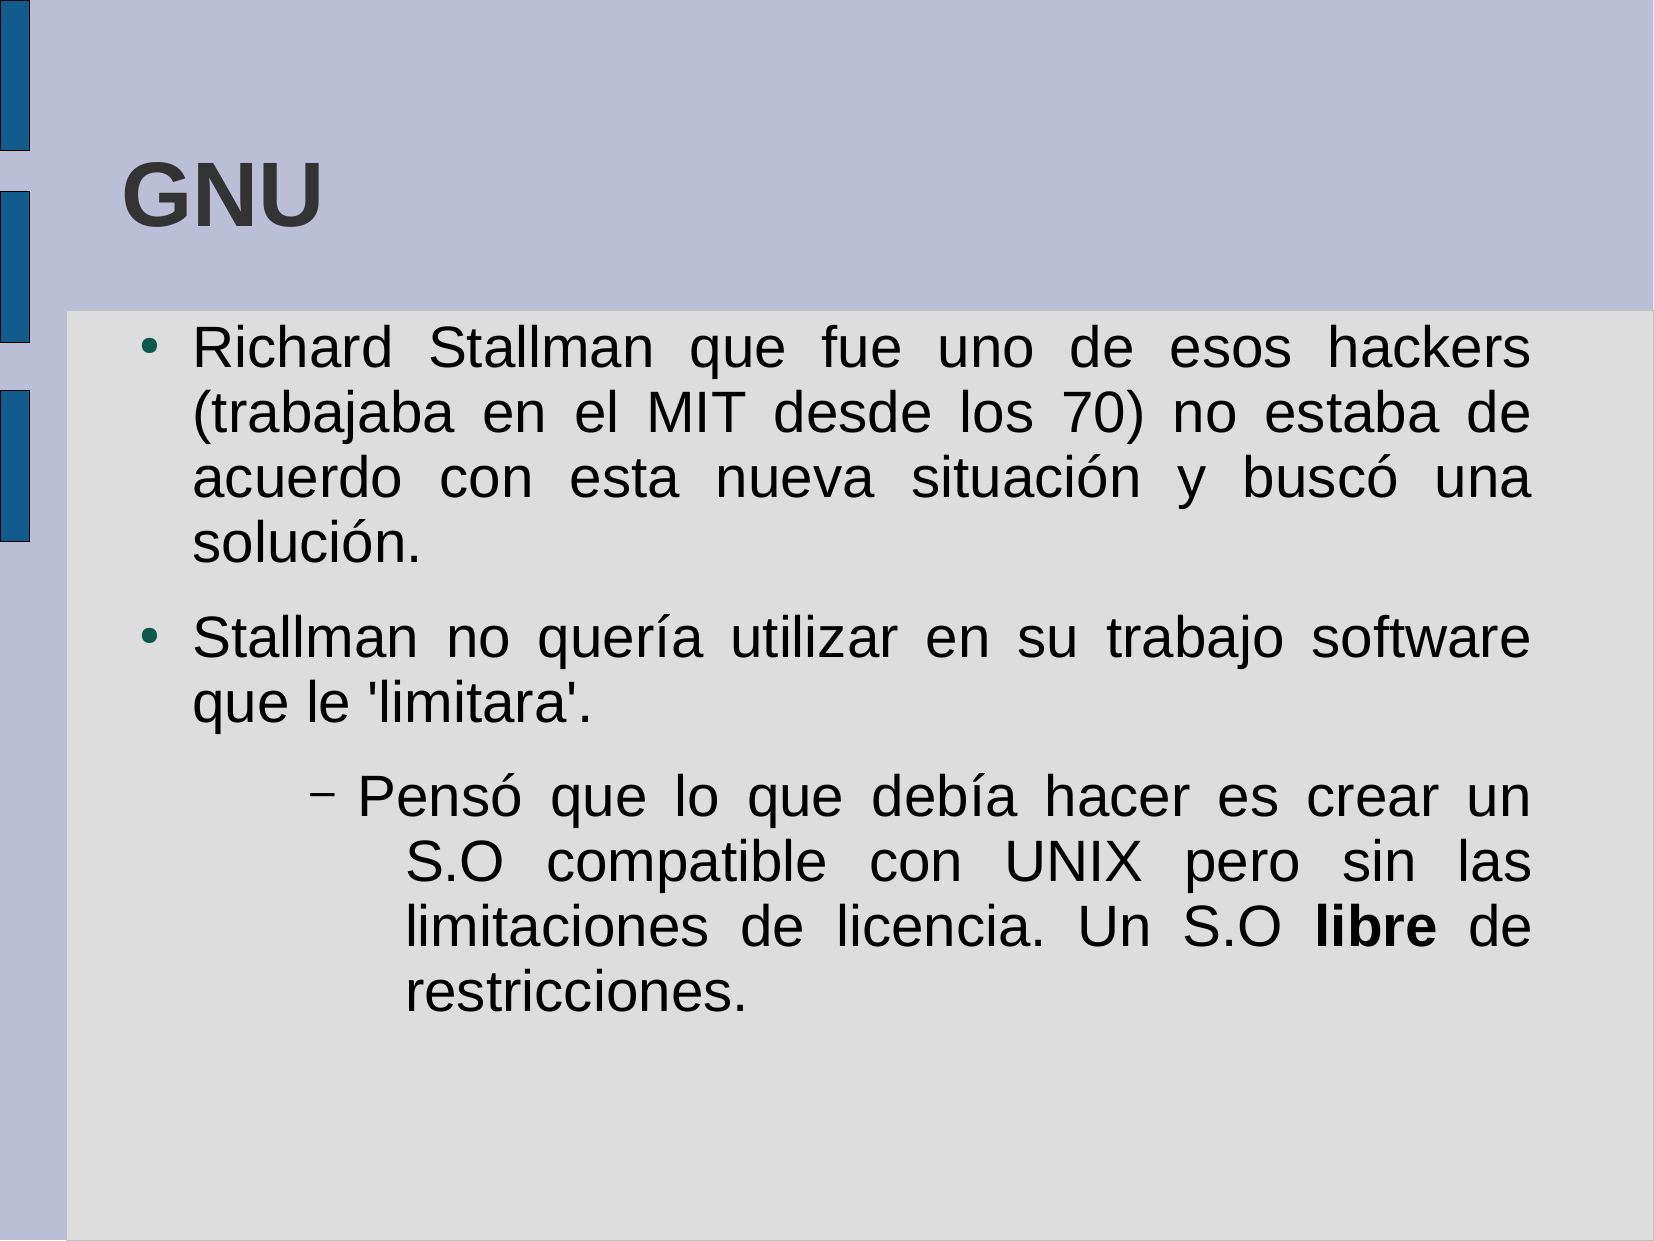

# GNU
Richard Stallman que fue uno de esos hackers (trabajaba en el MIT desde los 70) no estaba de acuerdo con esta nueva situación y buscó una solución.
Stallman no quería utilizar en su trabajo software que le 'limitara'.
Pensó que lo que debía hacer es crear un S.O compatible con UNIX pero sin las limitaciones de licencia. Un S.O libre de restricciones.